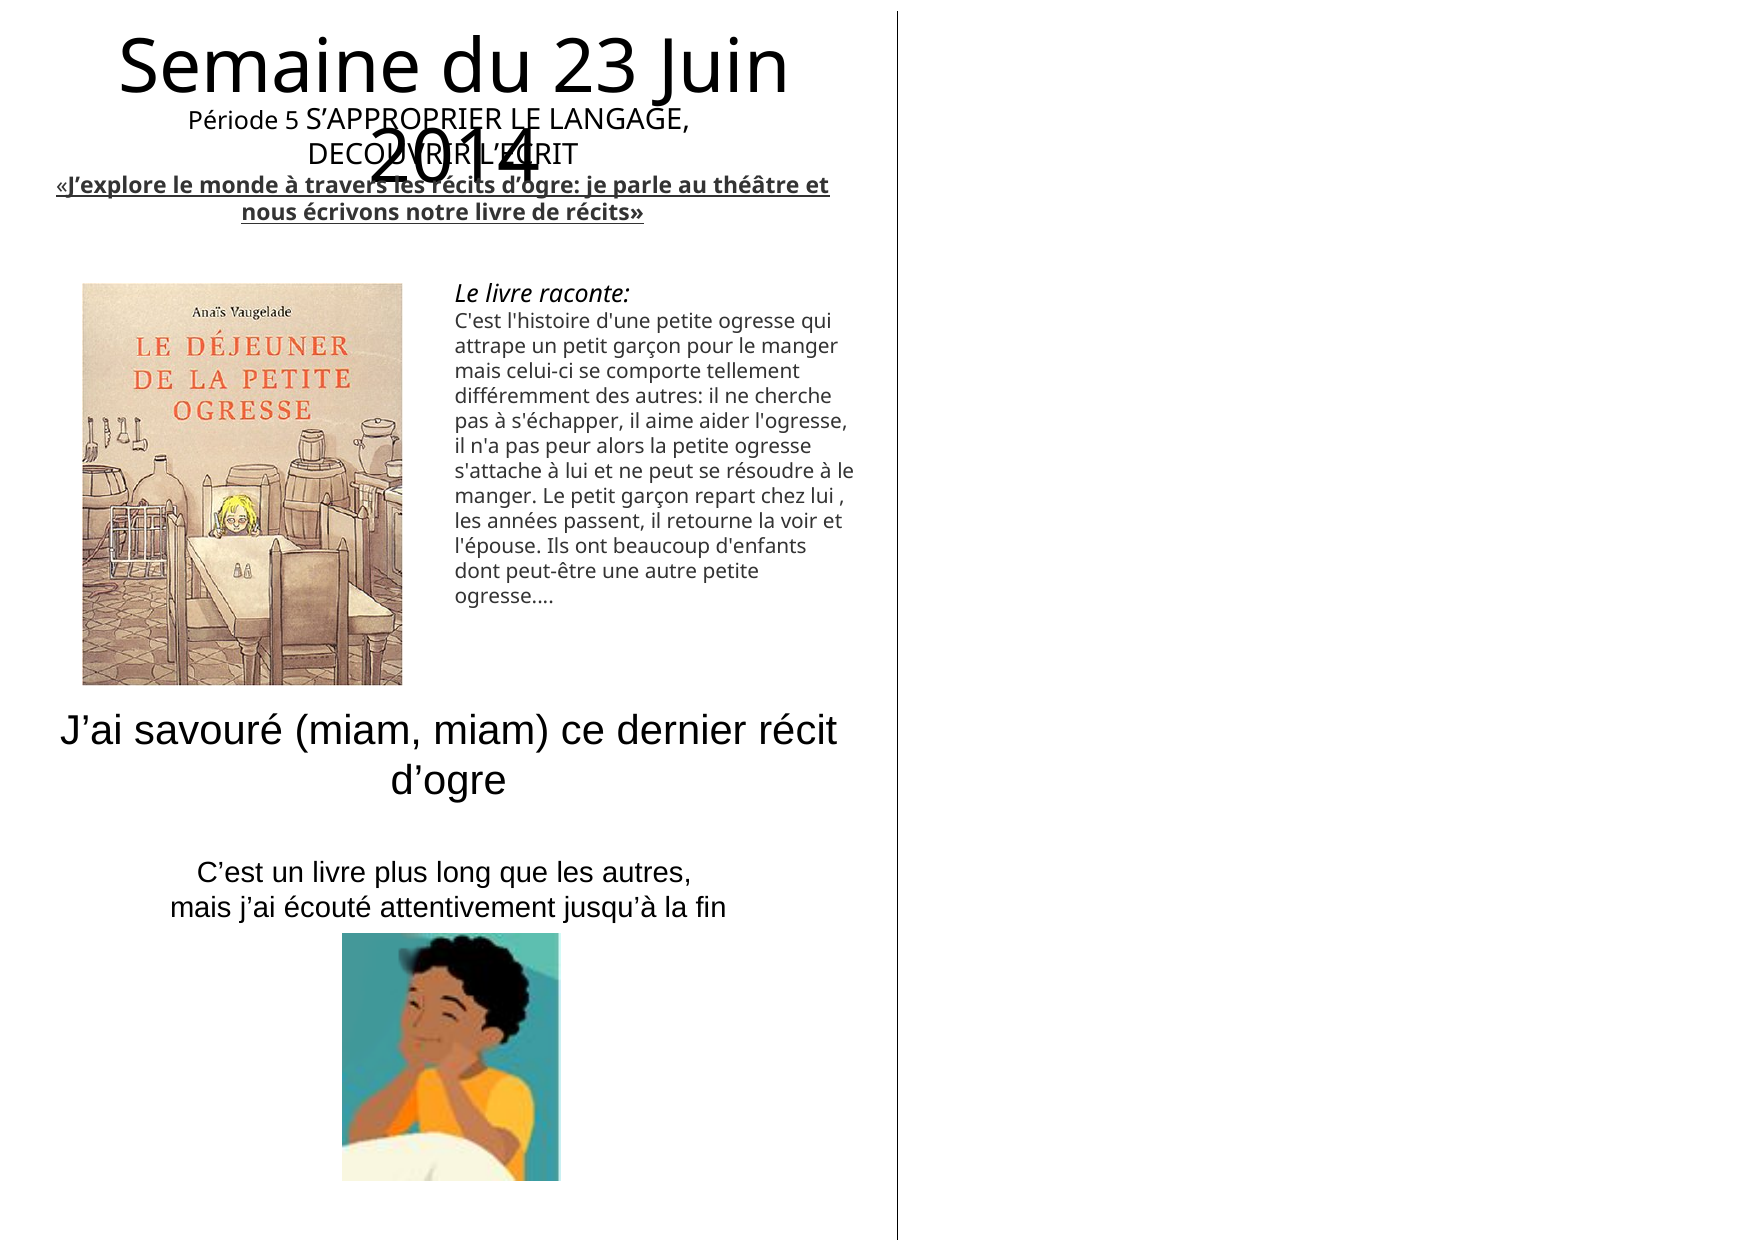

Semaine du 23 Juin 2014
Période 5 S’APPROPRIER LE LANGAGE,
DECOUVRIR L’ECRIT
«J’explore le monde à travers les récits d’ogre: je parle au théâtre et nous écrivons notre livre de récits»
Le livre raconte:
C'est l'histoire d'une petite ogresse qui attrape un petit garçon pour le manger mais celui-ci se comporte tellement différemment des autres: il ne cherche pas à s'échapper, il aime aider l'ogresse, il n'a pas peur alors la petite ogresse s'attache à lui et ne peut se résoudre à le manger. Le petit garçon repart chez lui , les années passent, il retourne la voir et l'épouse. Ils ont beaucoup d'enfants dont peut-être une autre petite ogresse....
J’ai savouré (miam, miam) ce dernier récit d’ogre
C’est un livre plus long que les autres,
mais j’ai écouté attentivement jusqu’à la fin